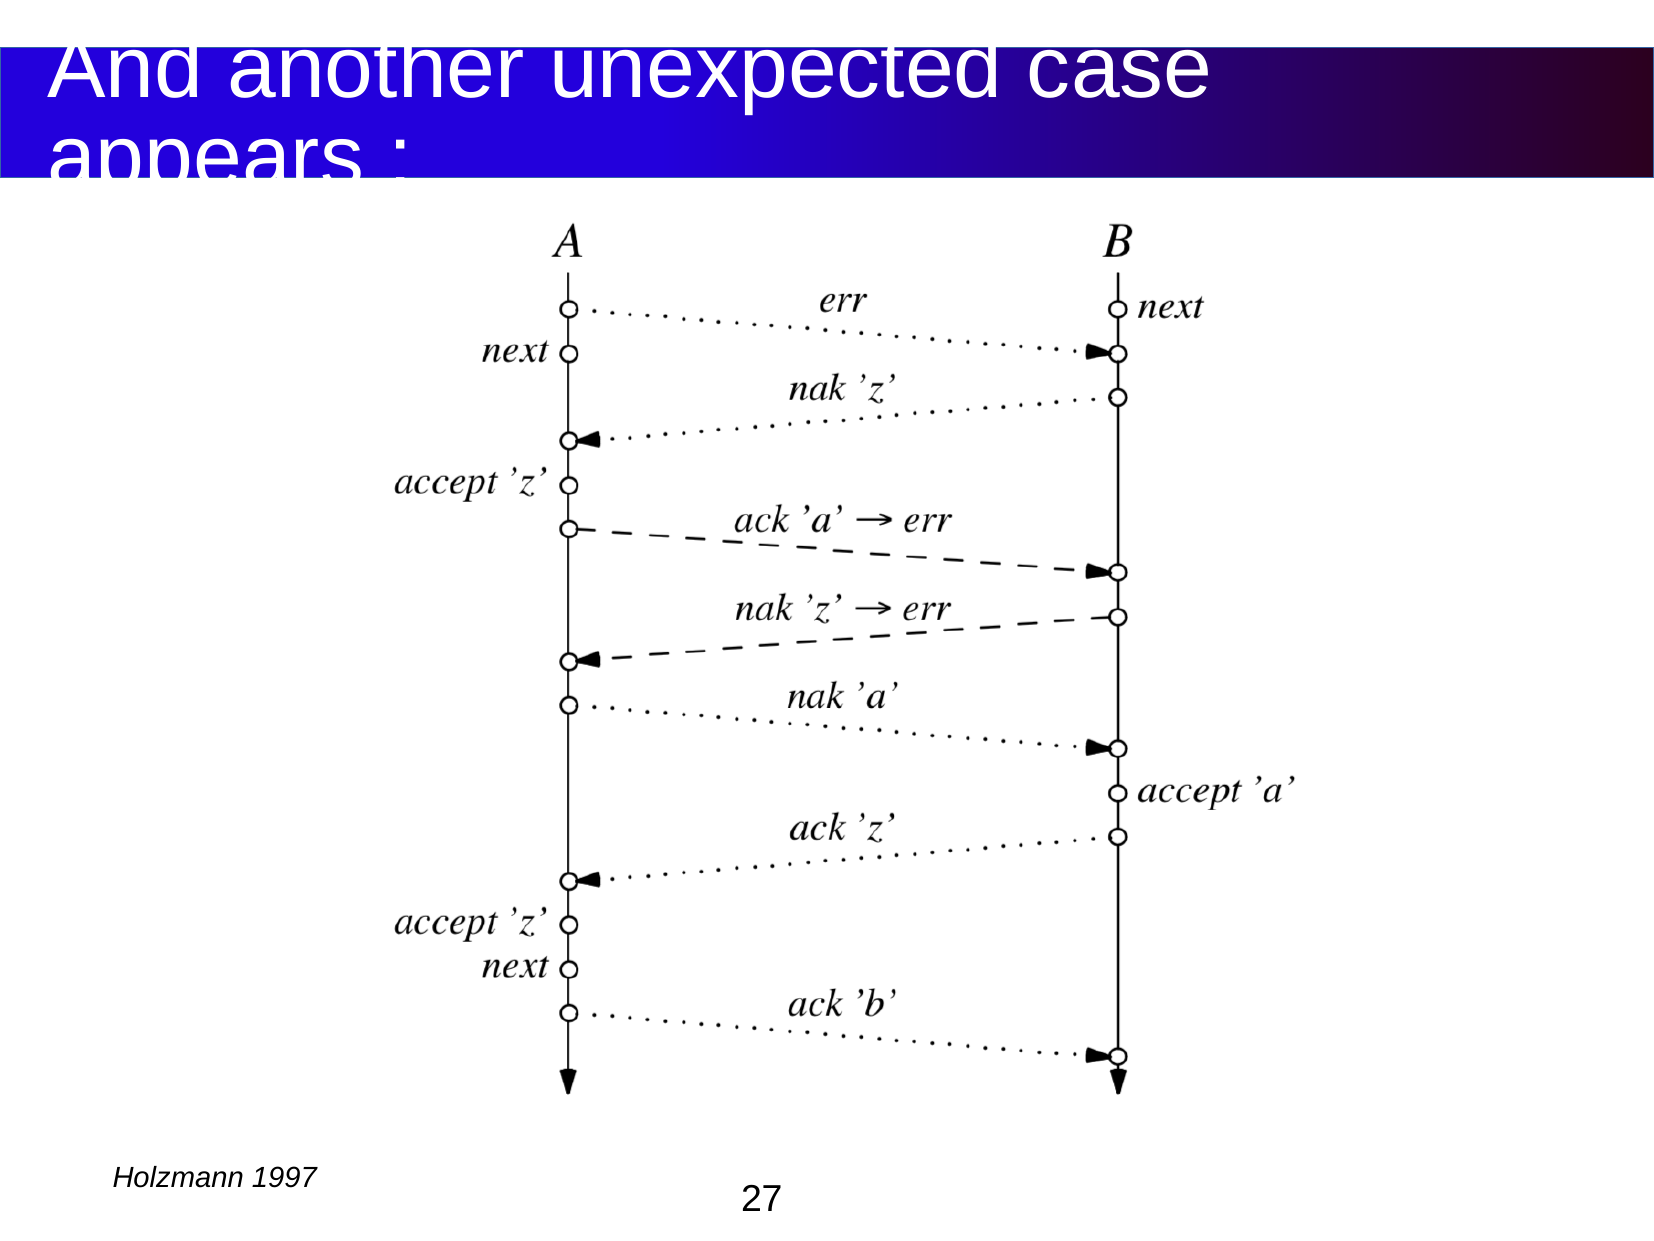

# And another unexpected case appears :
Holzmann 1997